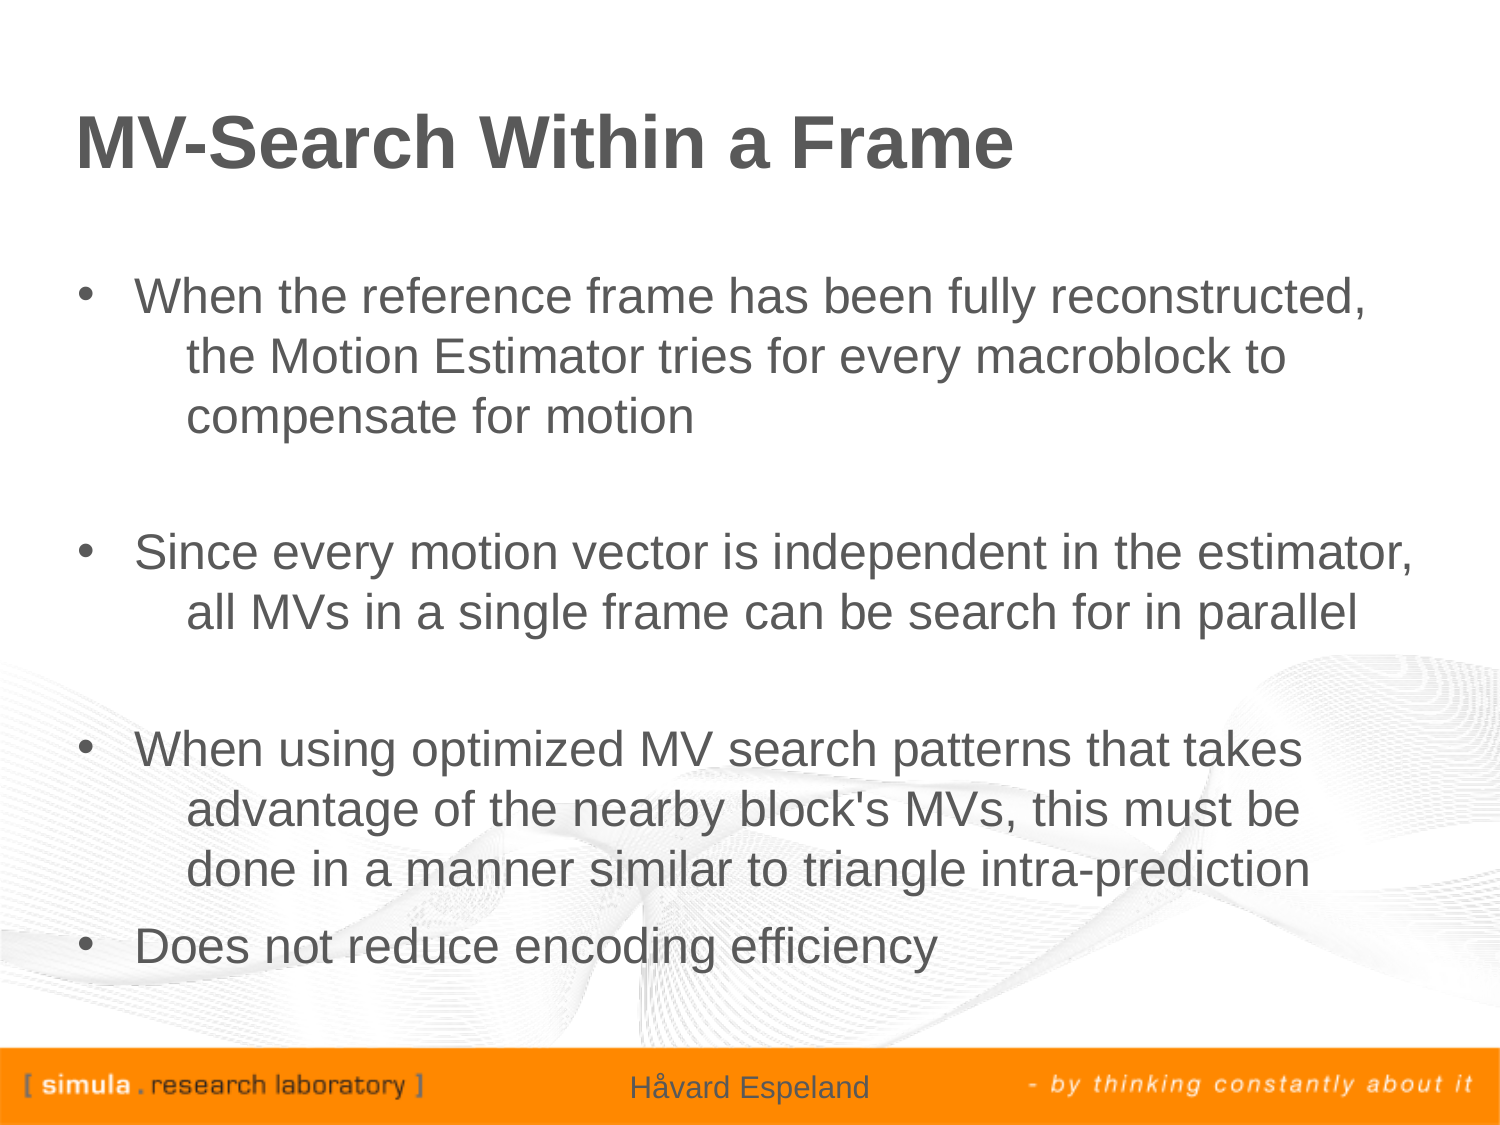

# MV-Search Within a Frame
When the reference frame has been fully reconstructed, the Motion Estimator tries for every macroblock to compensate for motion
Since every motion vector is independent in the estimator, all MVs in a single frame can be search for in parallel
When using optimized MV search patterns that takes advantage of the nearby block's MVs, this must be done in a manner similar to triangle intra-prediction
Does not reduce encoding efficiency